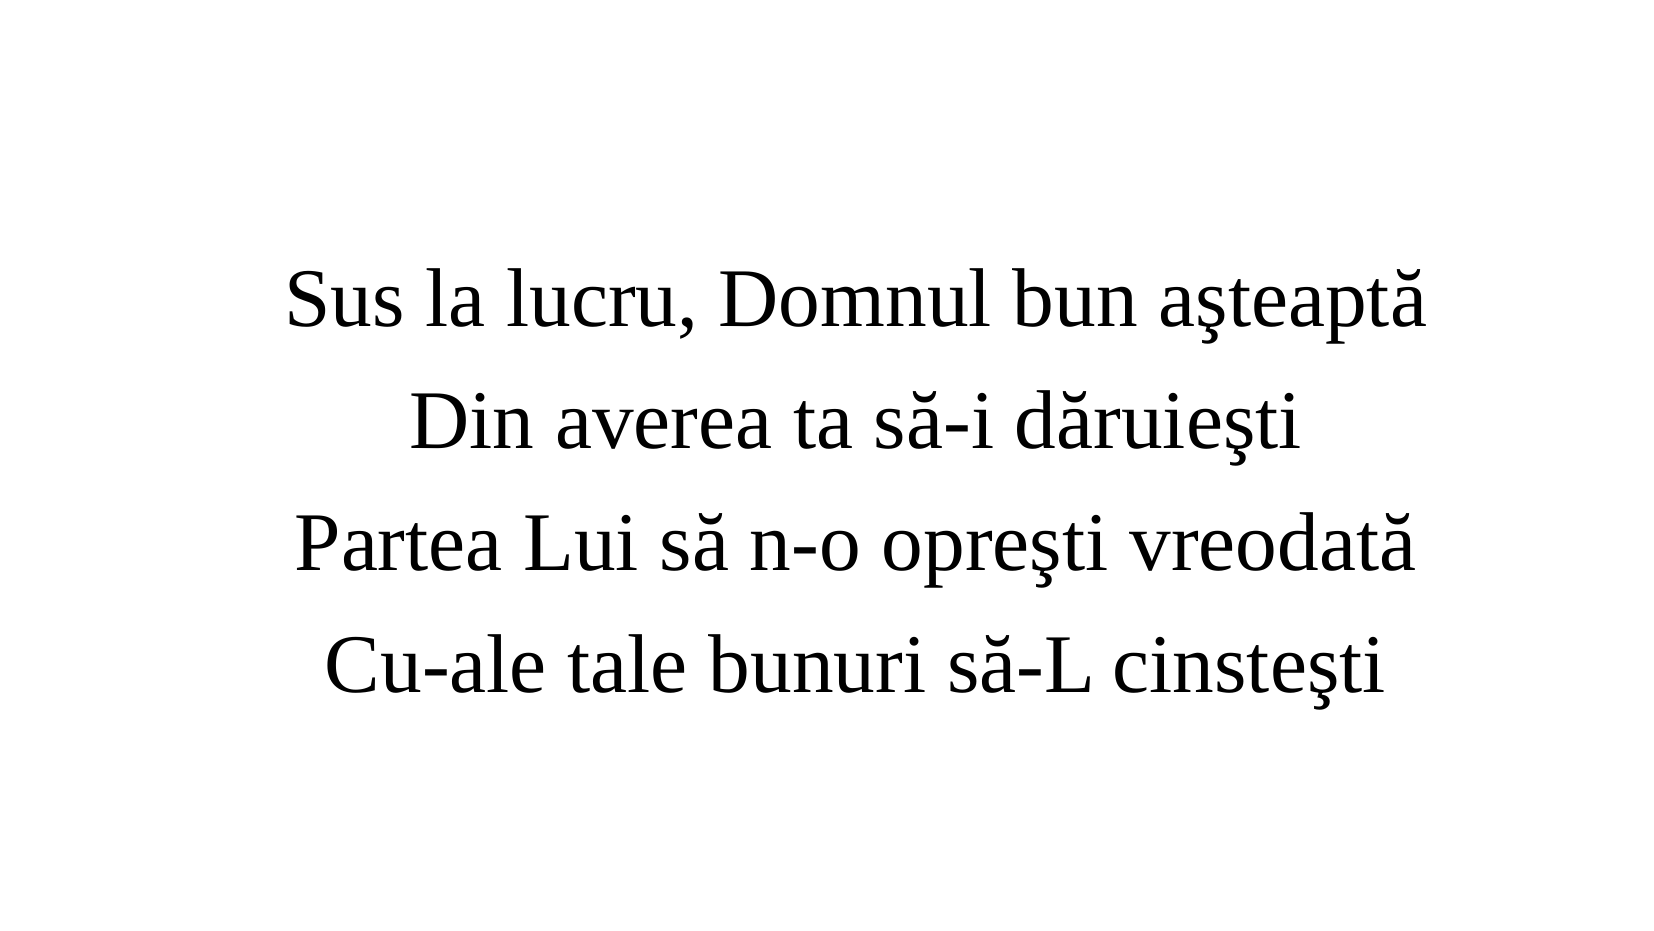

# Sus la lucru, Domnul bun aşteaptă
Din averea ta să-i dăruieşti
Partea Lui să n-o opreşti vreodată
Cu-ale tale bunuri să-L cinsteşti